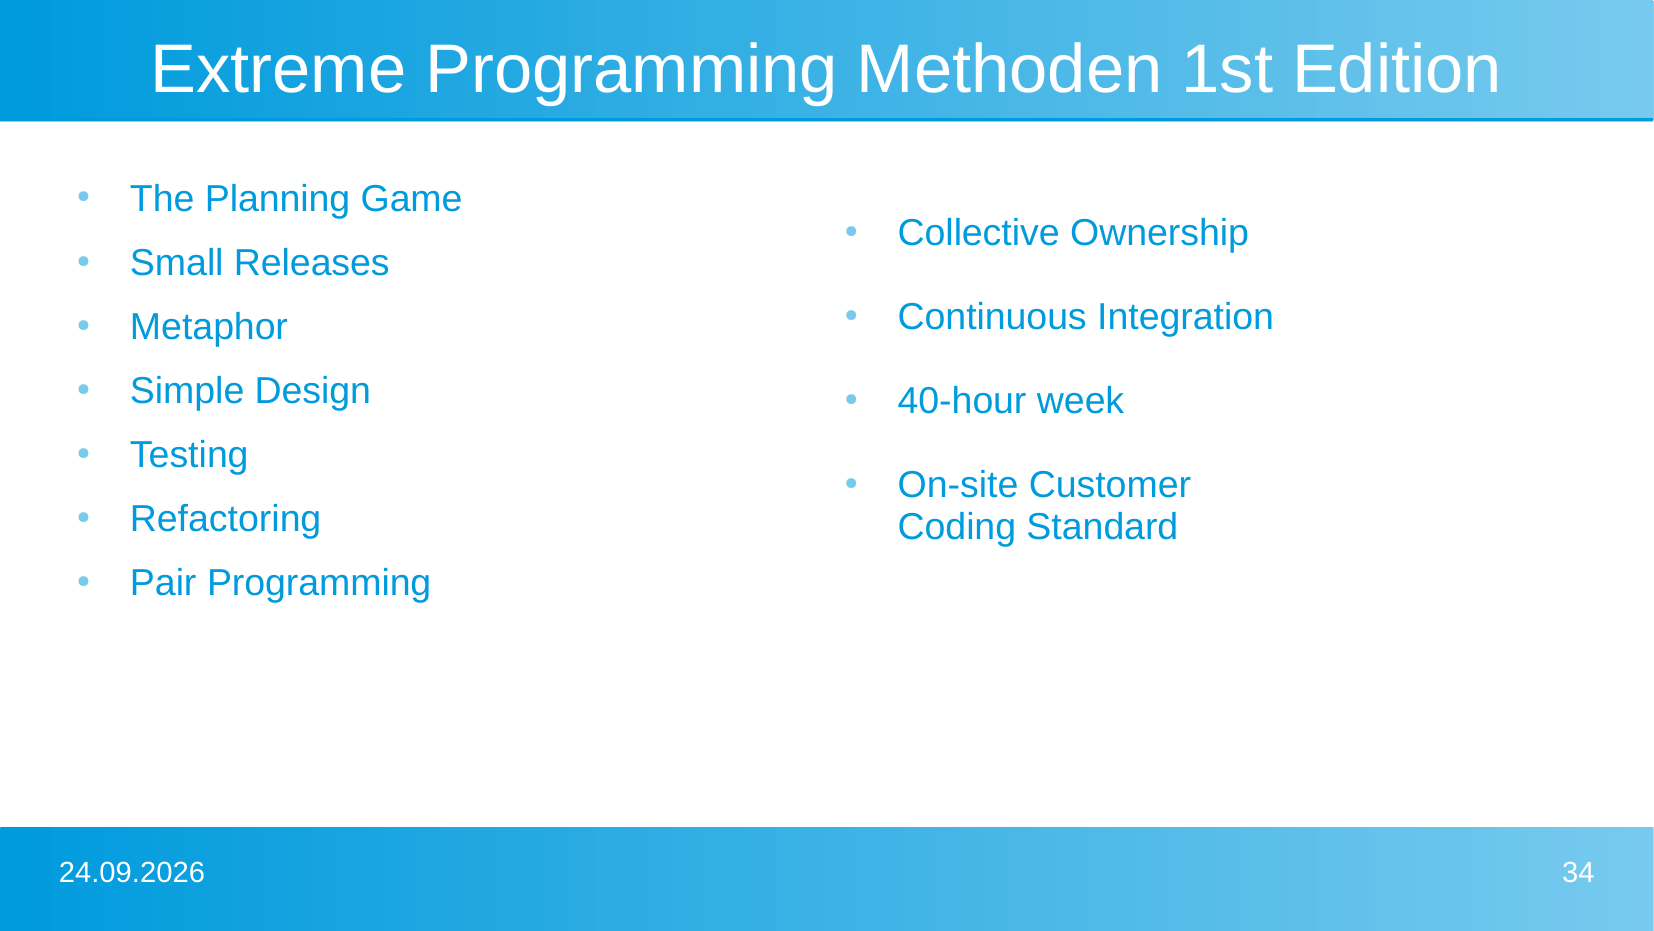

# Extreme Programming Methoden 1st Edition
Collective Ownership
Continuous Integration
40-hour week
On-site Customer
Coding Standard
The Planning Game
Small Releases
Metaphor
Simple Design
Testing
Refactoring
Pair Programming
34